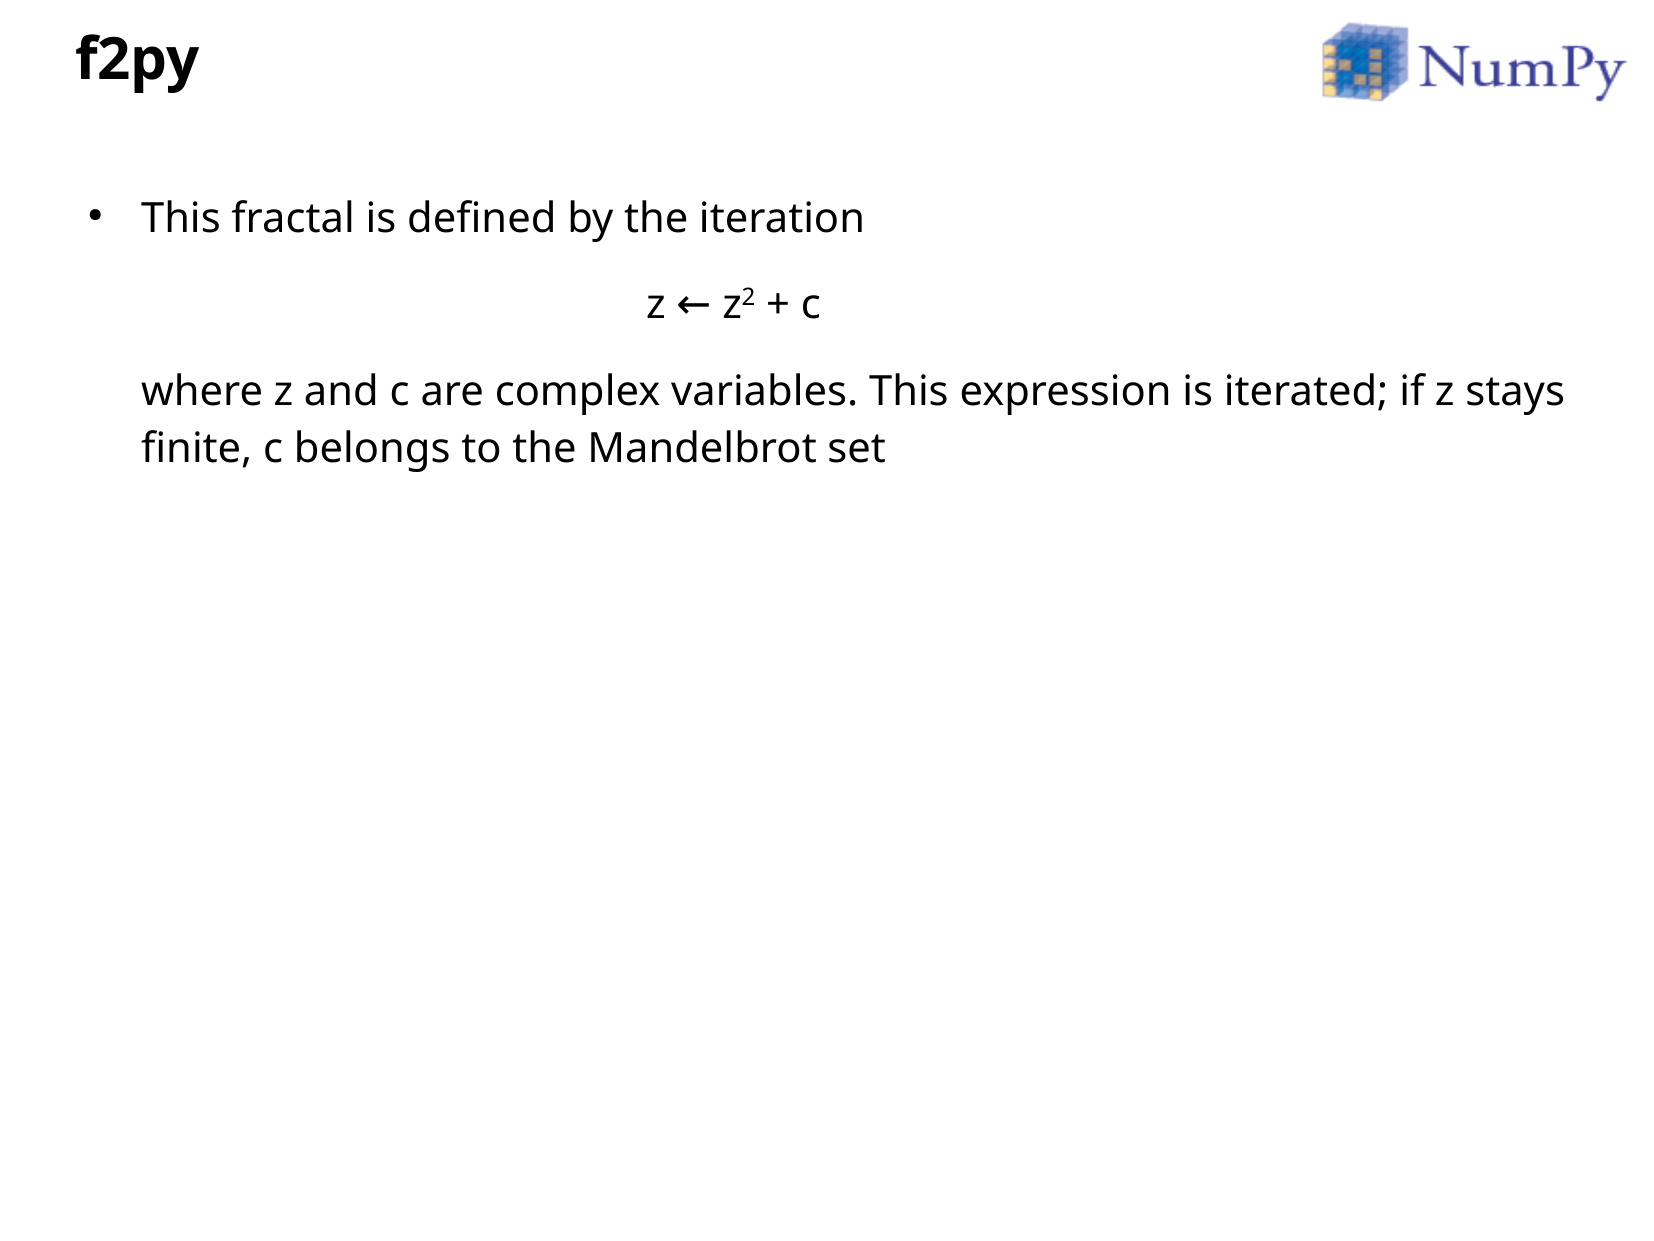

# f2py
This fractal is defined by the iteration
 z ← z2 + c
where z and c are complex variables. This expression is iterated; if z stays finite, c belongs to the Mandelbrot set